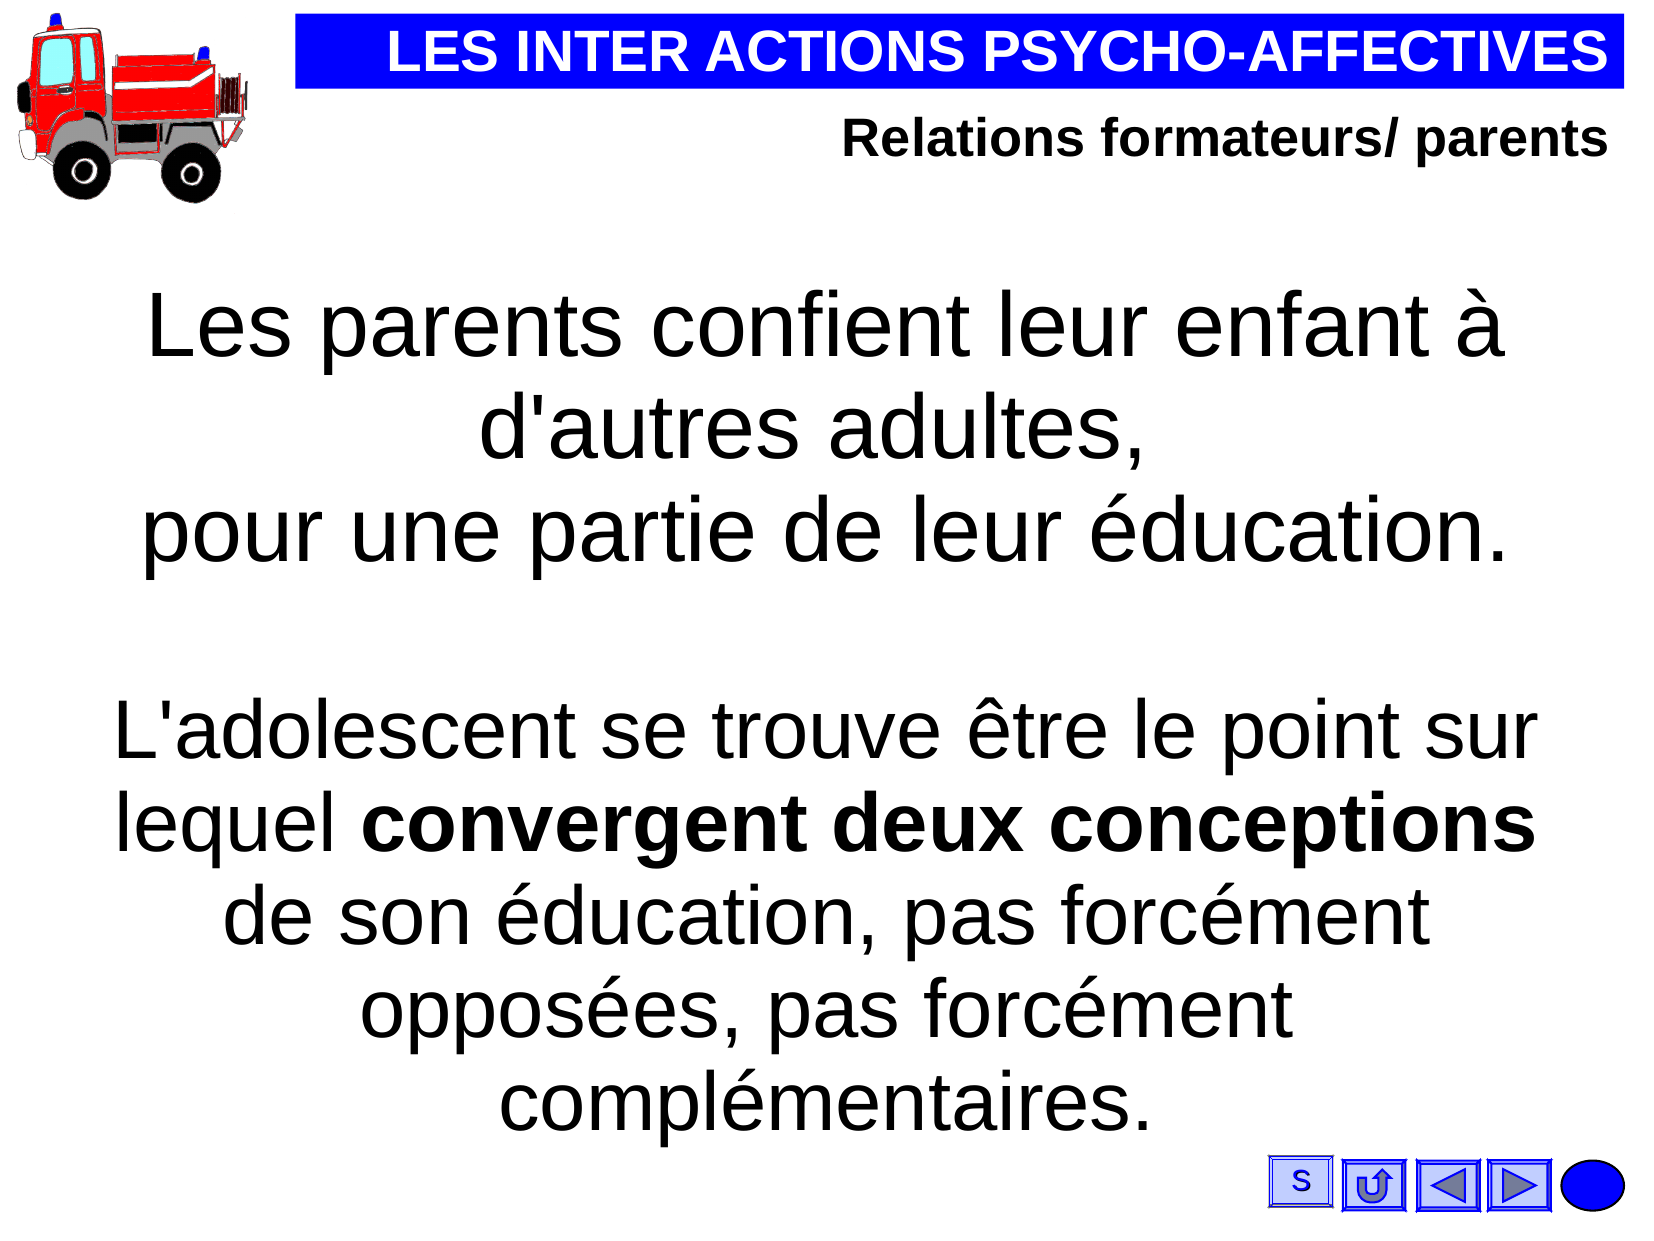

LES INTER ACTIONS PSYCHO-AFFECTIVES
Relations formateurs/ parents
Les parents confient leur enfant à d'autres adultes,
pour une partie de leur éducation.
L'adolescent se trouve être le point sur lequel convergent deux conceptions de son éducation, pas forcément opposées, pas forcément complémentaires.